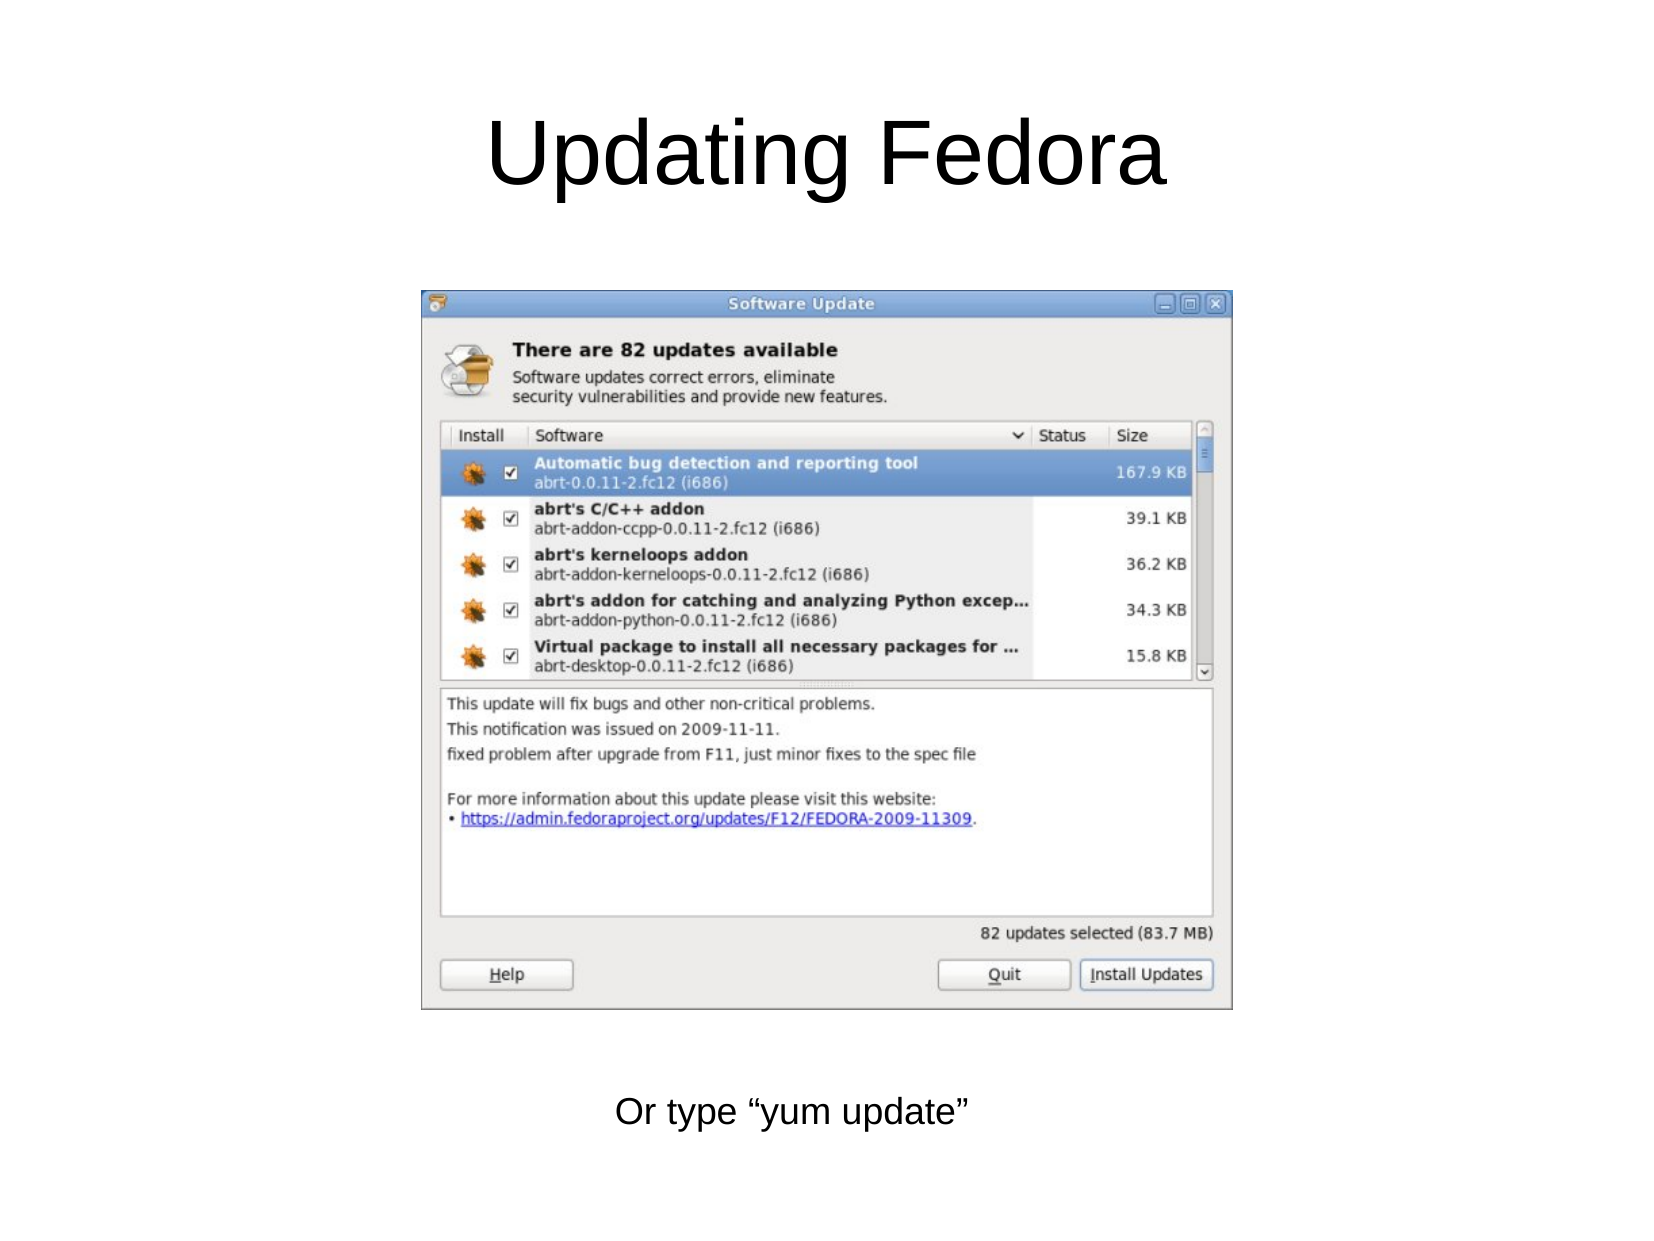

# Updating Fedora
Or type “yum update”